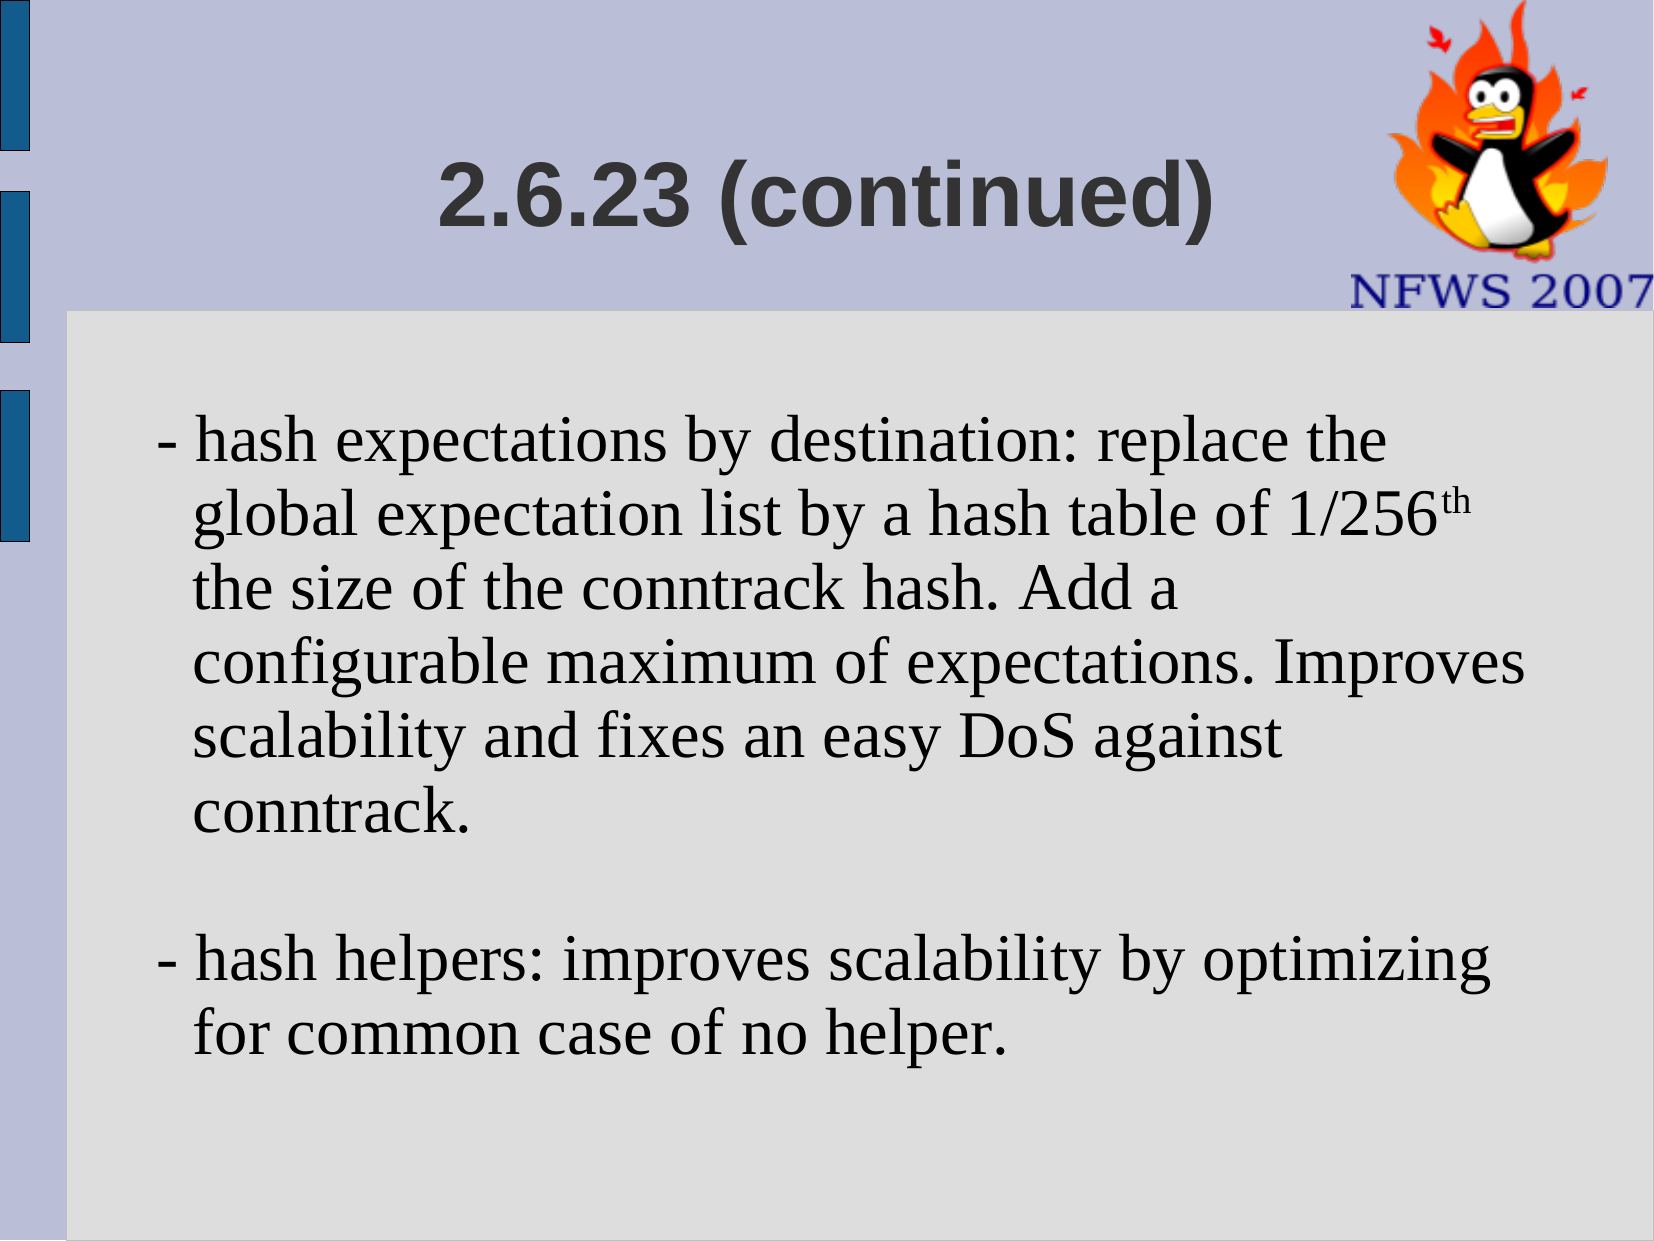

# 2.6.23 (continued)
- hash expectations by destination: replace the global expectation list by a hash table of 1/256th the size of the conntrack hash. Add a configurable maximum of expectations. Improves scalability and fixes an easy DoS against conntrack.
- hash helpers: improves scalability by optimizing for common case of no helper.